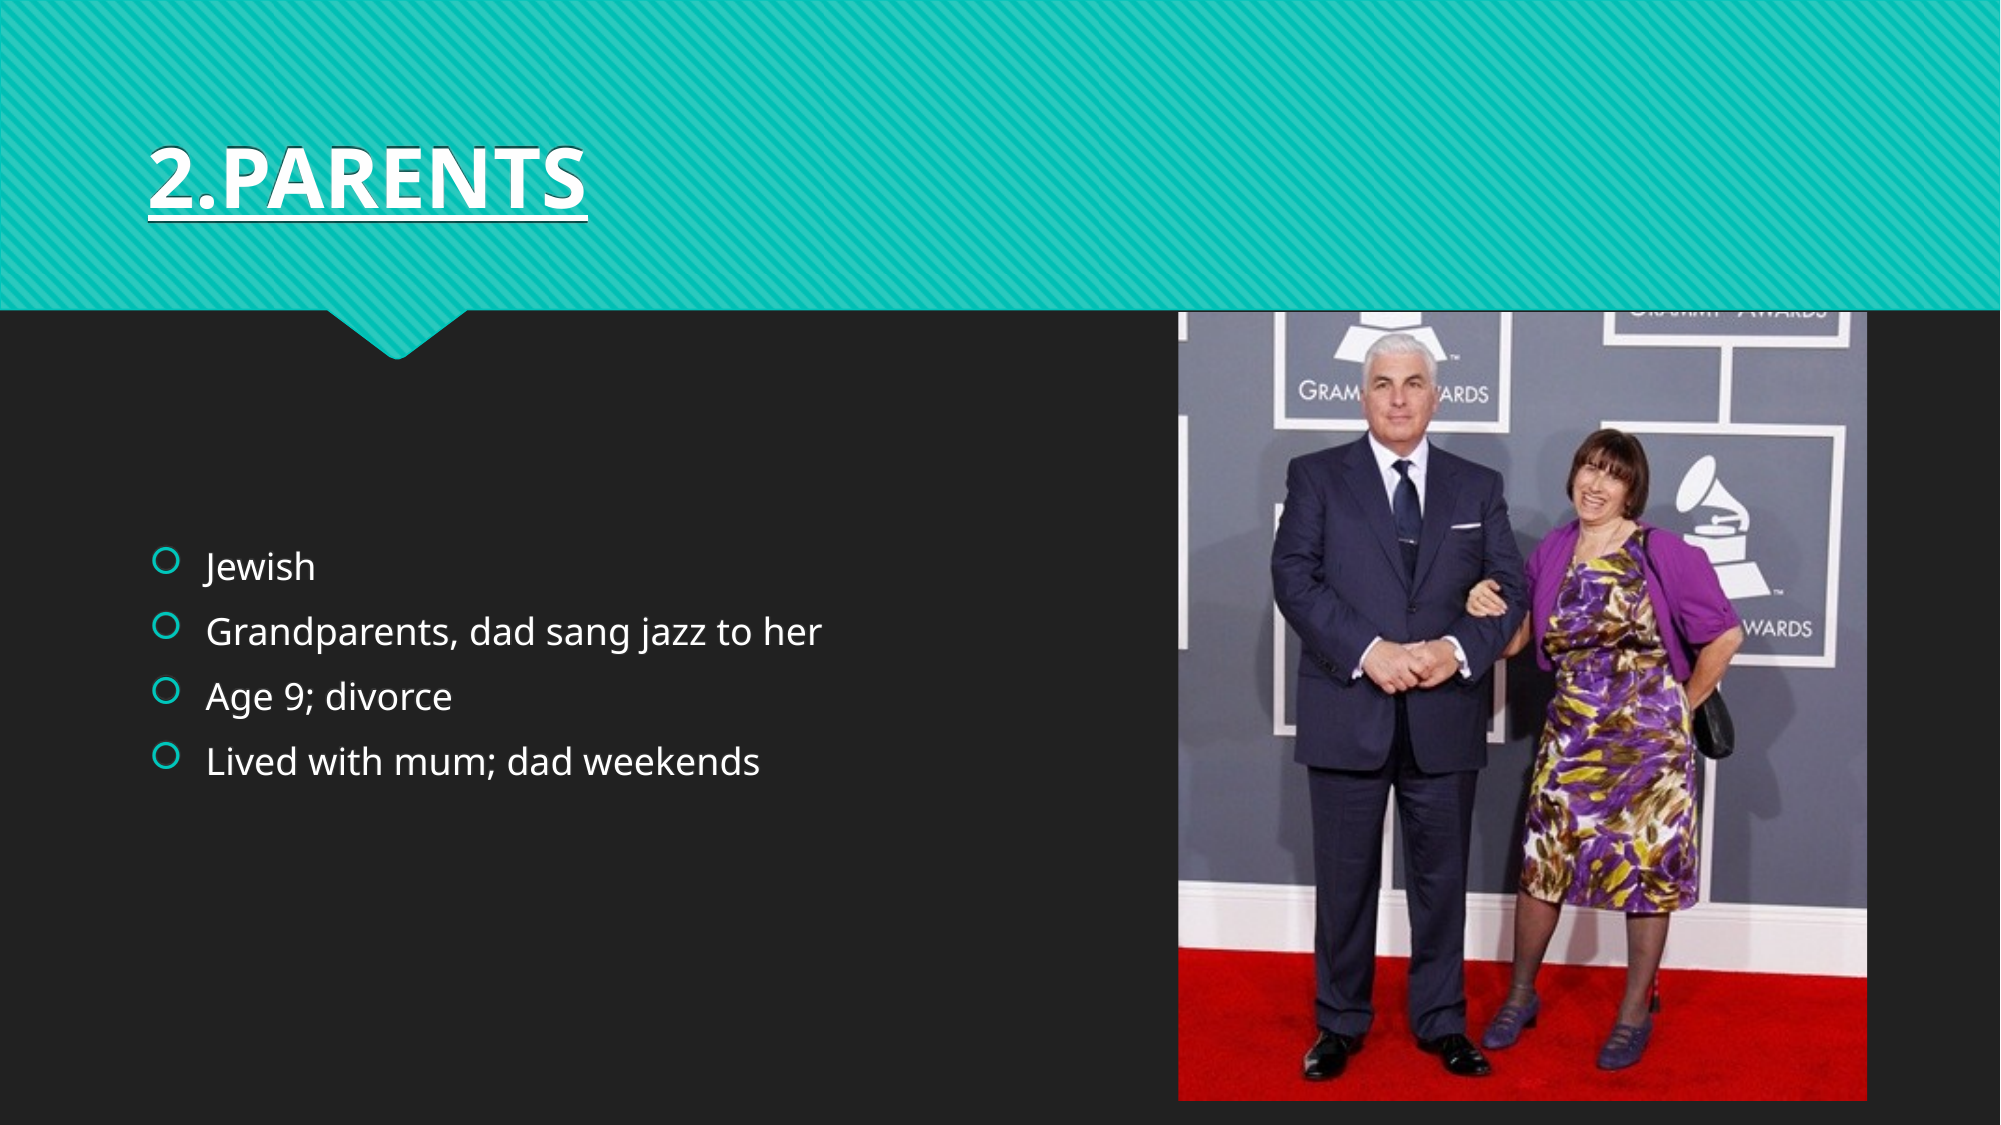

# 2.PARENTS
Jewish
Grandparents, dad sang jazz to her
Age 9; divorce
Lived with mum; dad weekends